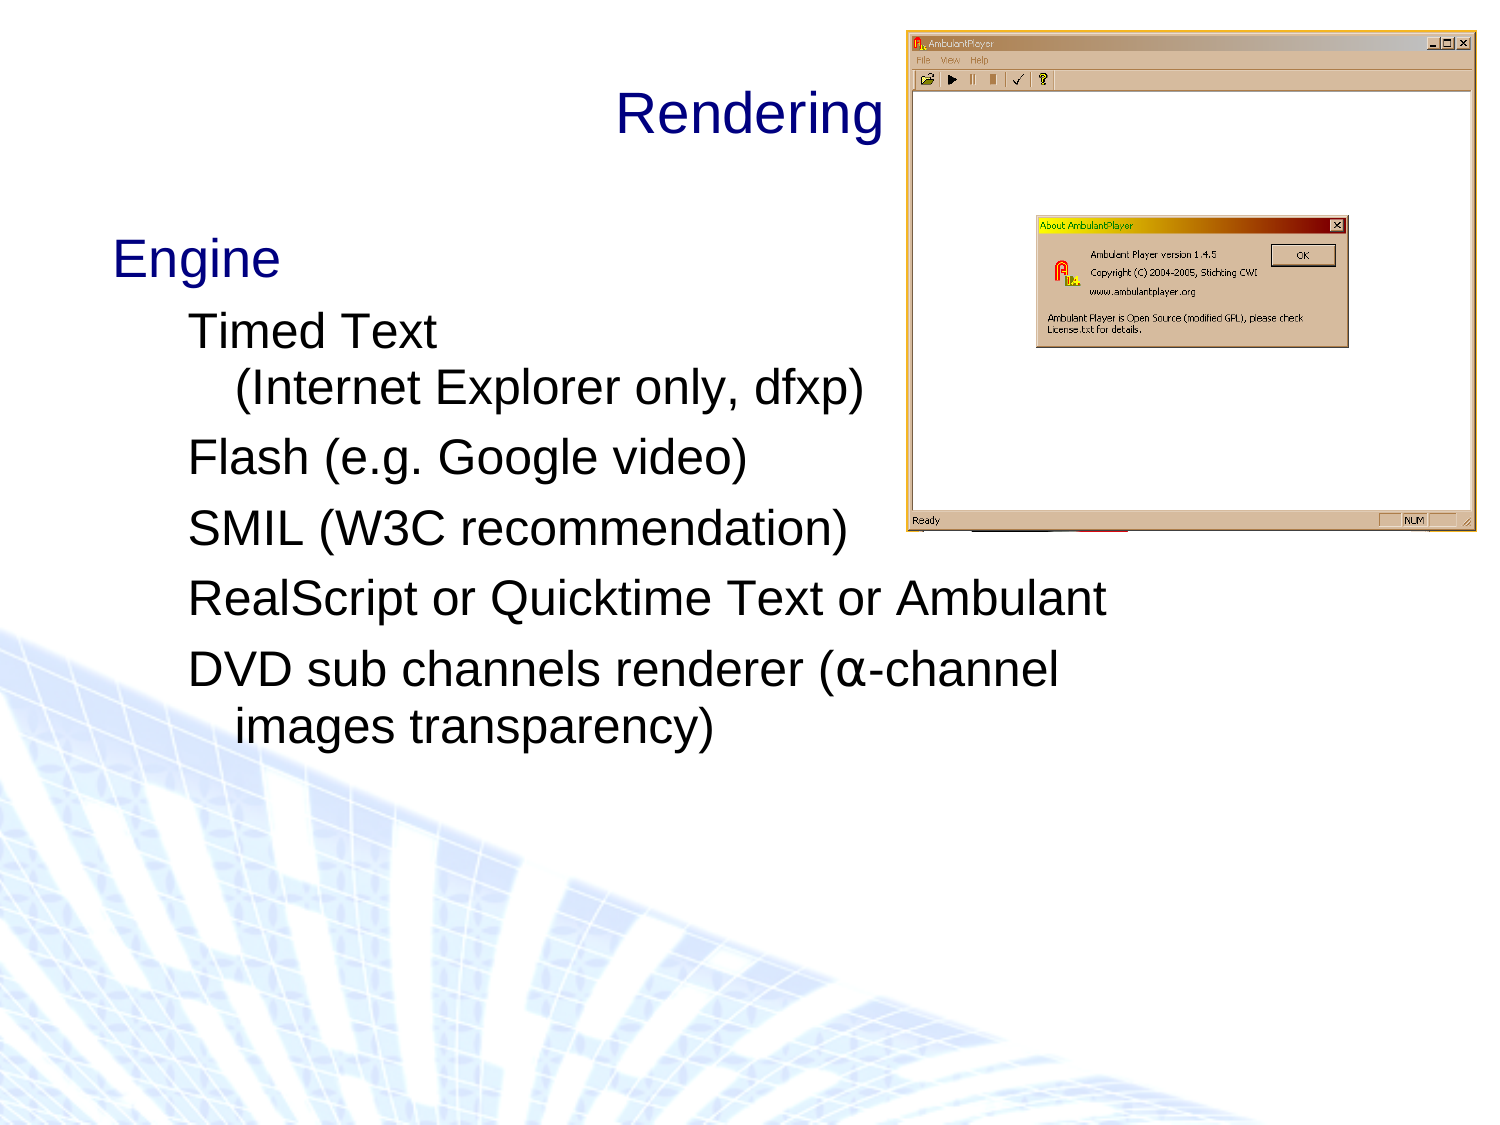

# Rendering
Engine
Timed Text
(Internet Explorer only, dfxp)
Flash (e.g. Google video)
SMIL (W3C recommendation)
RealScript or Quicktime Text or Ambulant
DVD sub channels renderer (α-channel images transparency)